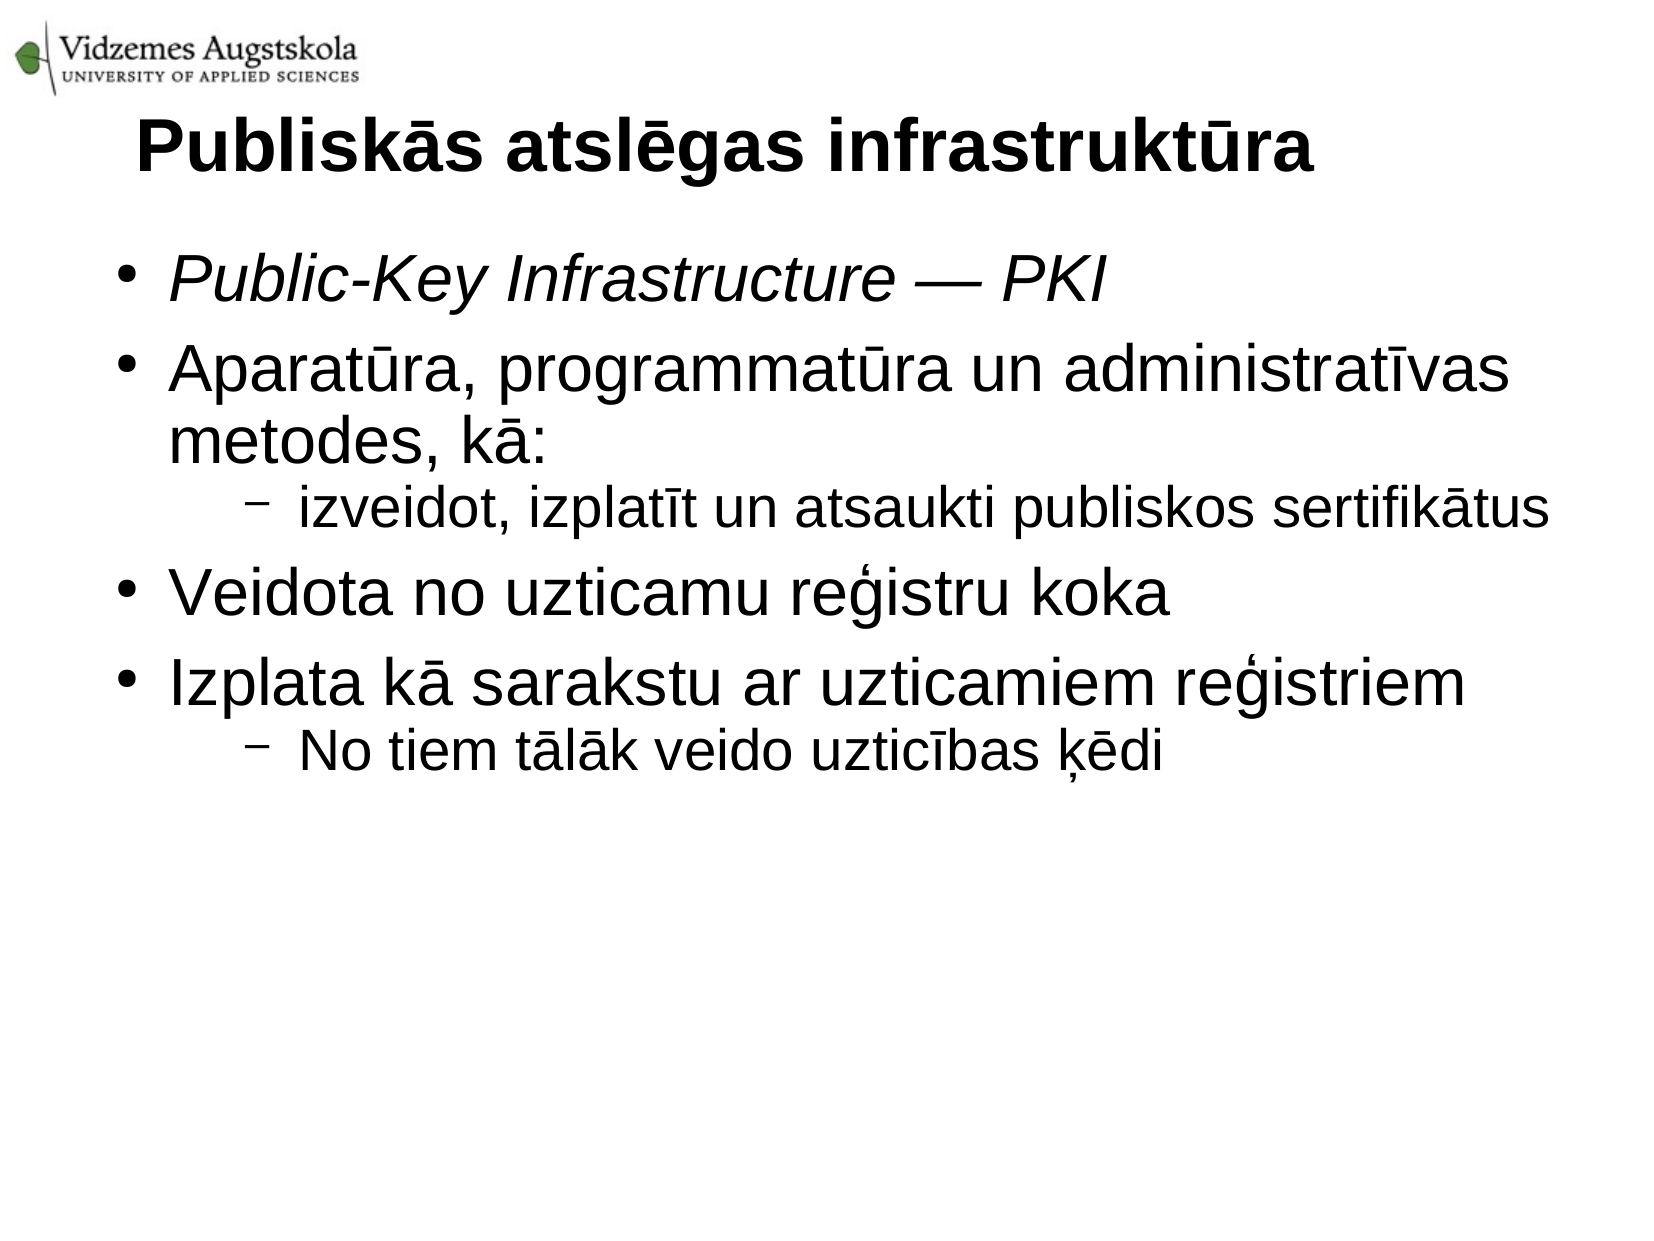

# Publiskās atslēgas infrastruktūra
Public-Key Infrastructure — PKI
Aparatūra, programmatūra un administratīvas metodes, kā:
izveidot, izplatīt un atsaukti publiskos sertifikātus
Veidota no uzticamu reģistru koka
Izplata kā sarakstu ar uzticamiem reģistriem
No tiem tālāk veido uzticības ķēdi